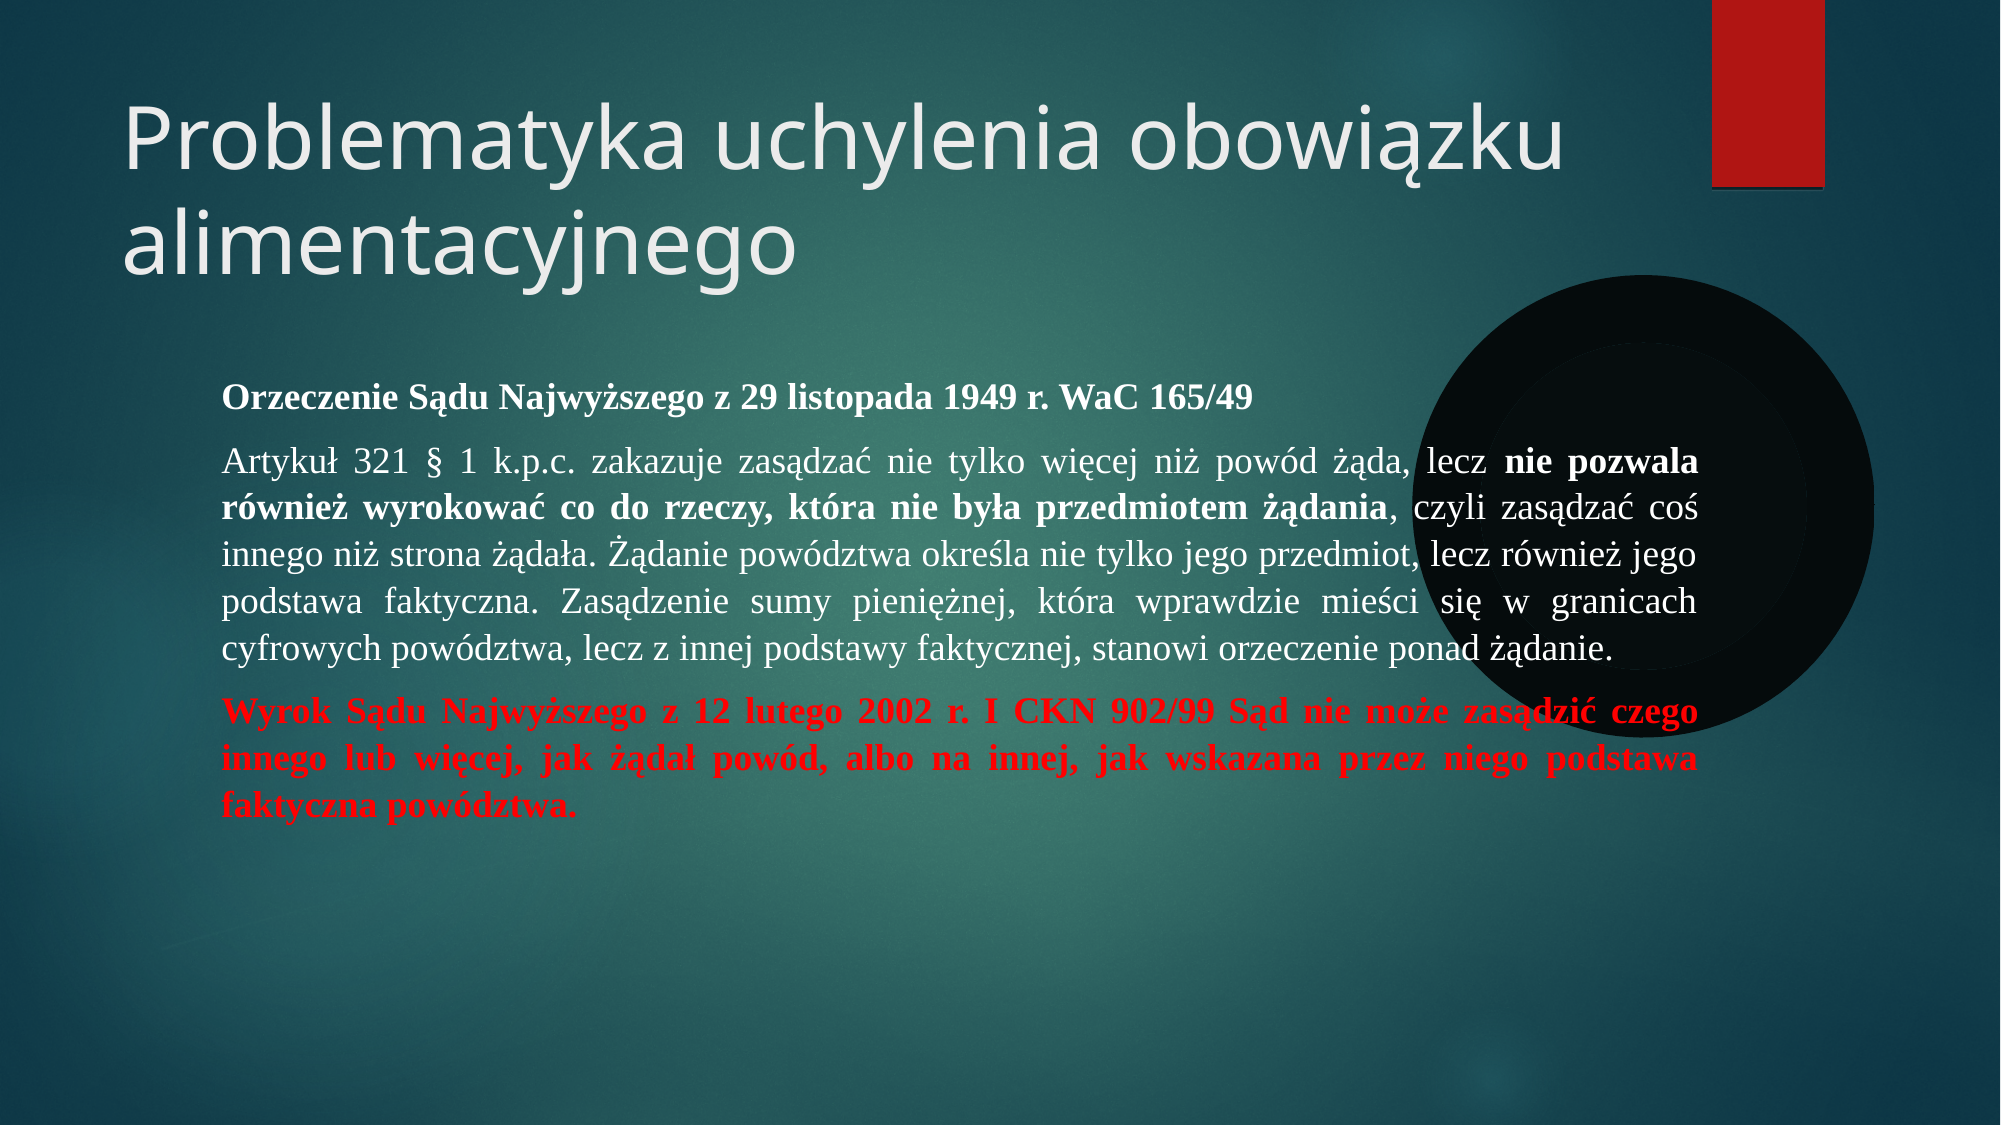

# Problematyka uchylenia obowiązku alimentacyjnego
Orzeczenie Sądu Najwyższego z 29 listopada 1949 r. WaC 165/49
Artykuł 321 § 1 k.p.c. zakazuje zasądzać nie tylko więcej niż powód żąda, lecz nie pozwala również wyrokować co do rzeczy, która nie była przedmiotem żądania, czyli zasądzać coś innego niż strona żądała. Żądanie powództwa określa nie tylko jego przedmiot, lecz również jego podstawa faktyczna. Zasądzenie sumy pieniężnej, która wprawdzie mieści się w granicach cyfrowych powództwa, lecz z innej podstawy faktycznej, stanowi orzeczenie ponad żądanie.
Wyrok Sądu Najwyższego z 12 lutego 2002 r. I CKN 902/99 Sąd nie może zasądzić czego innego lub więcej, jak żądał powód, albo na innej, jak wskazana przez niego podstawa faktyczna powództwa.